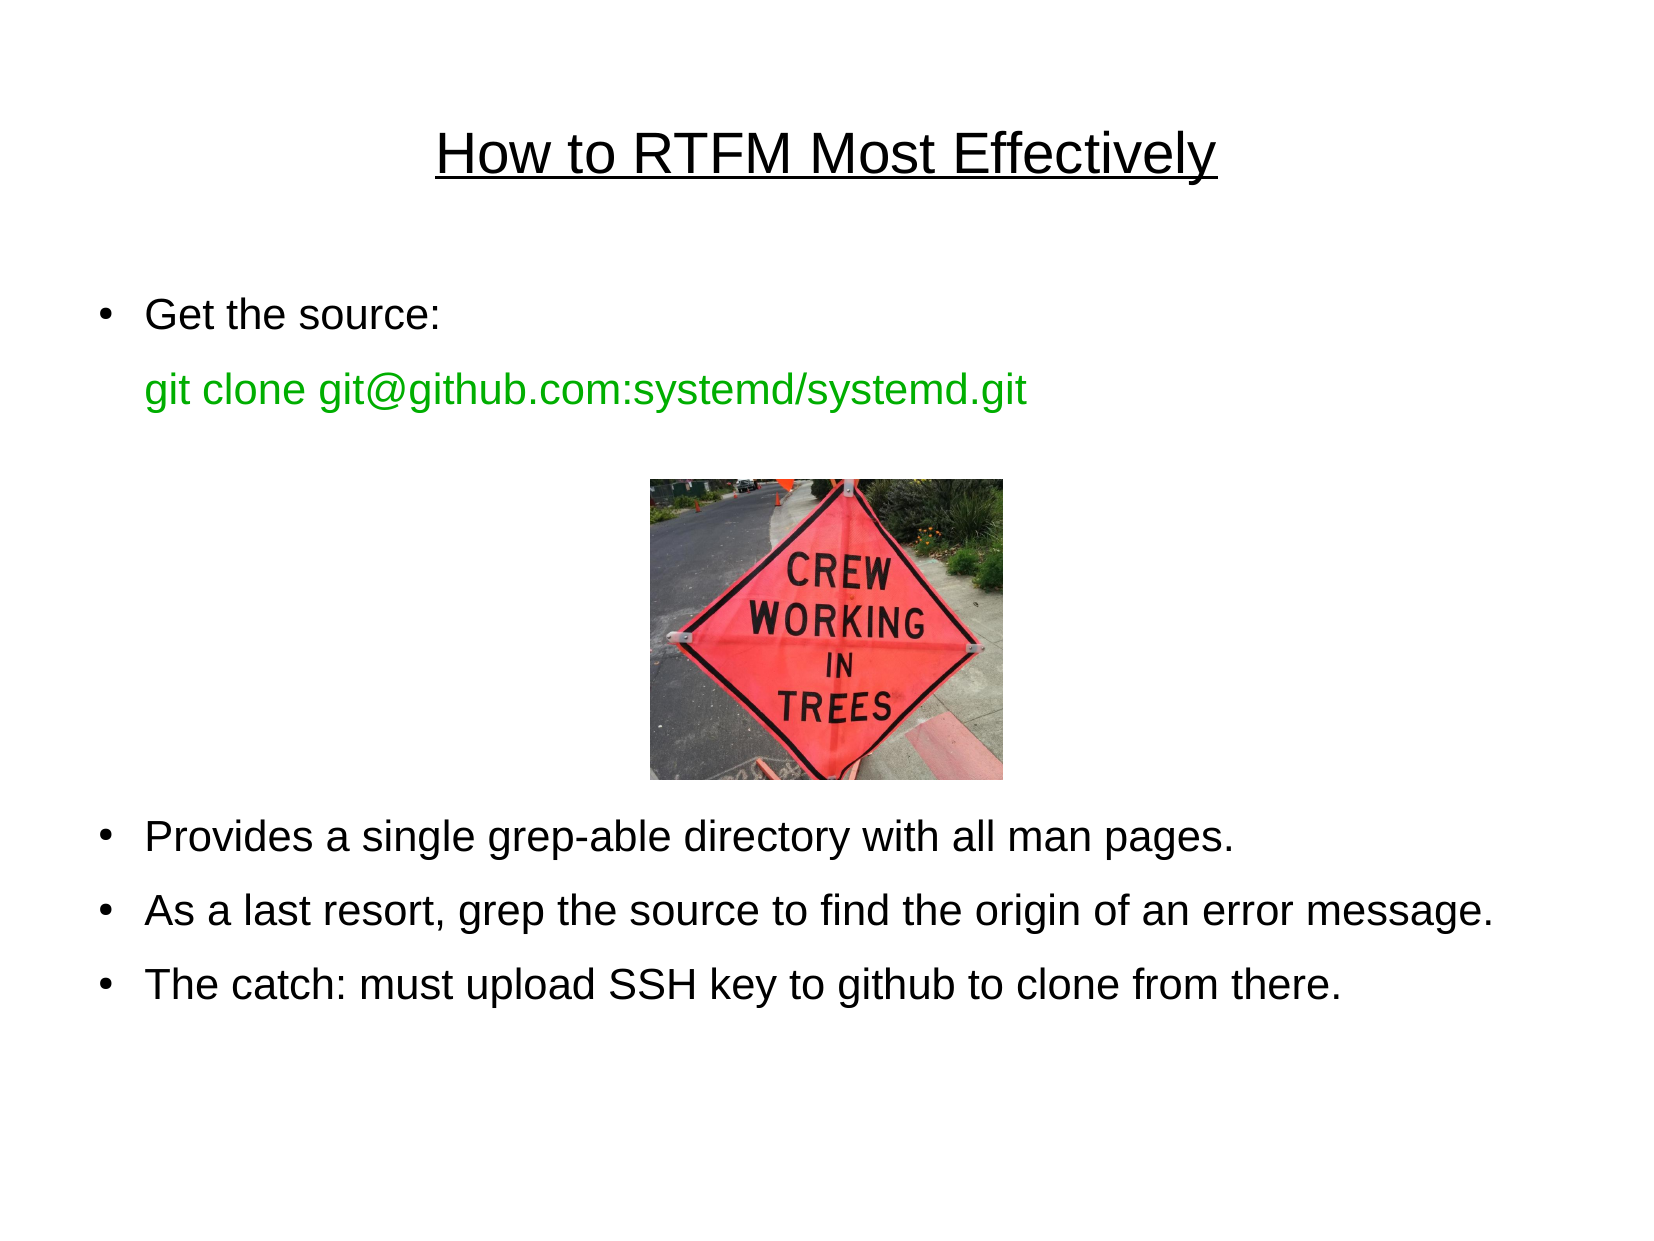

# How to RTFM Most Effectively
Get the source:
git clone git@github.com:systemd/systemd.git
Provides a single grep-able directory with all man pages.
As a last resort, grep the source to find the origin of an error message.
The catch: must upload SSH key to github to clone from there.